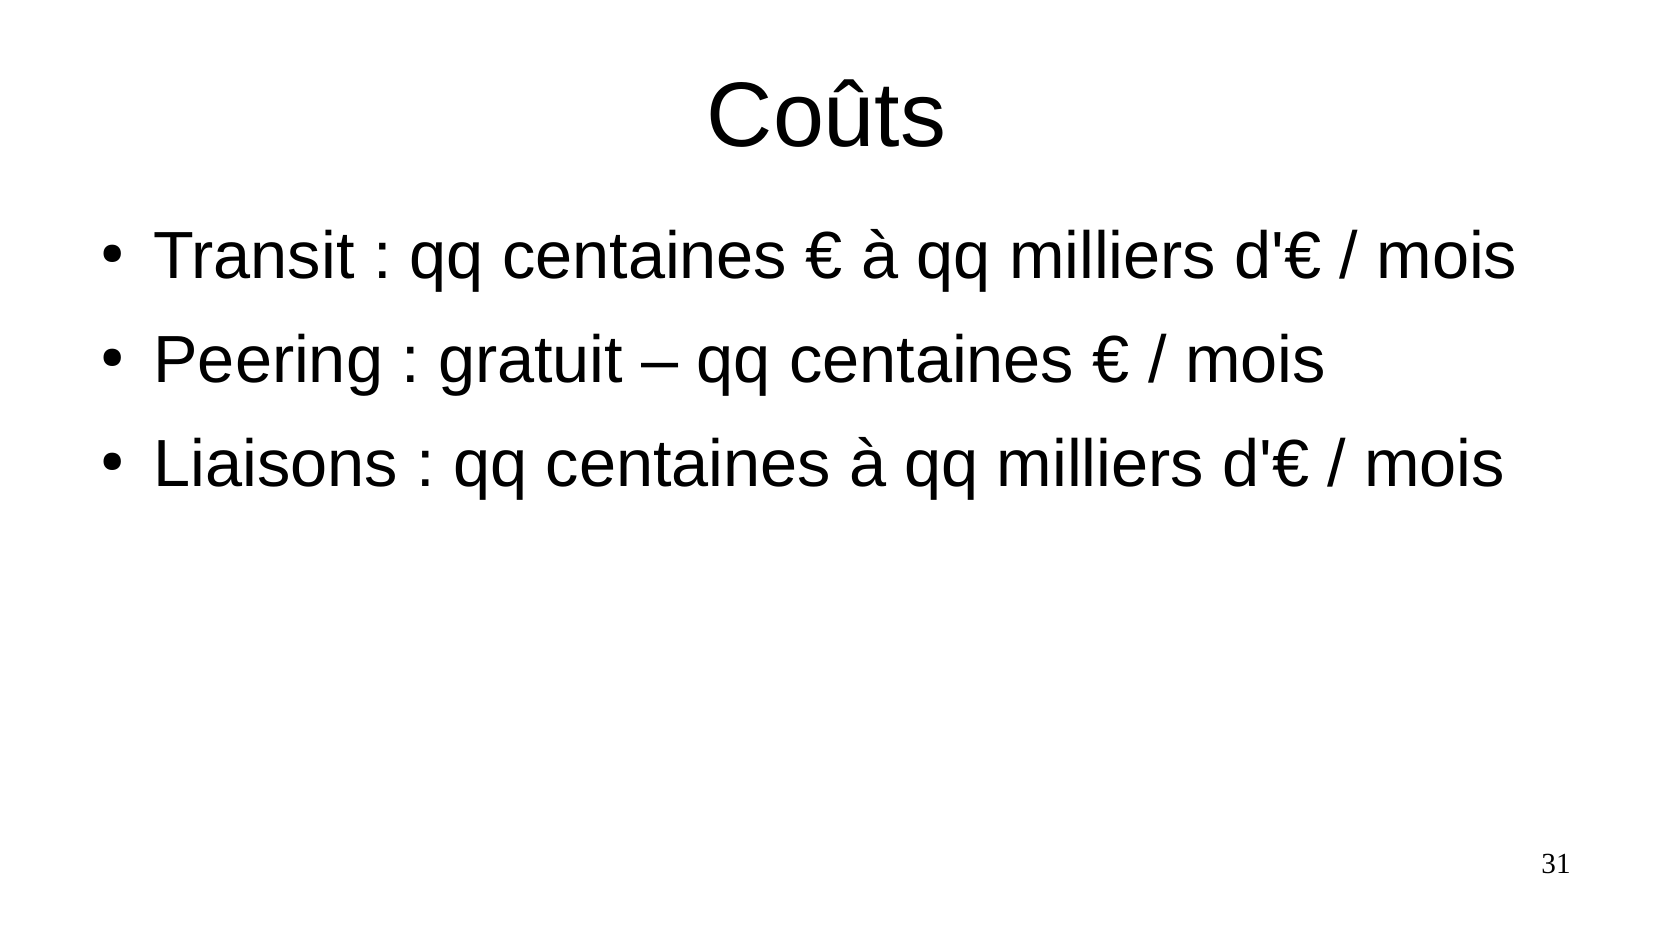

# Coûts
Transit : qq centaines € à qq milliers d'€ / mois
Peering : gratuit – qq centaines € / mois
Liaisons : qq centaines à qq milliers d'€ / mois
31